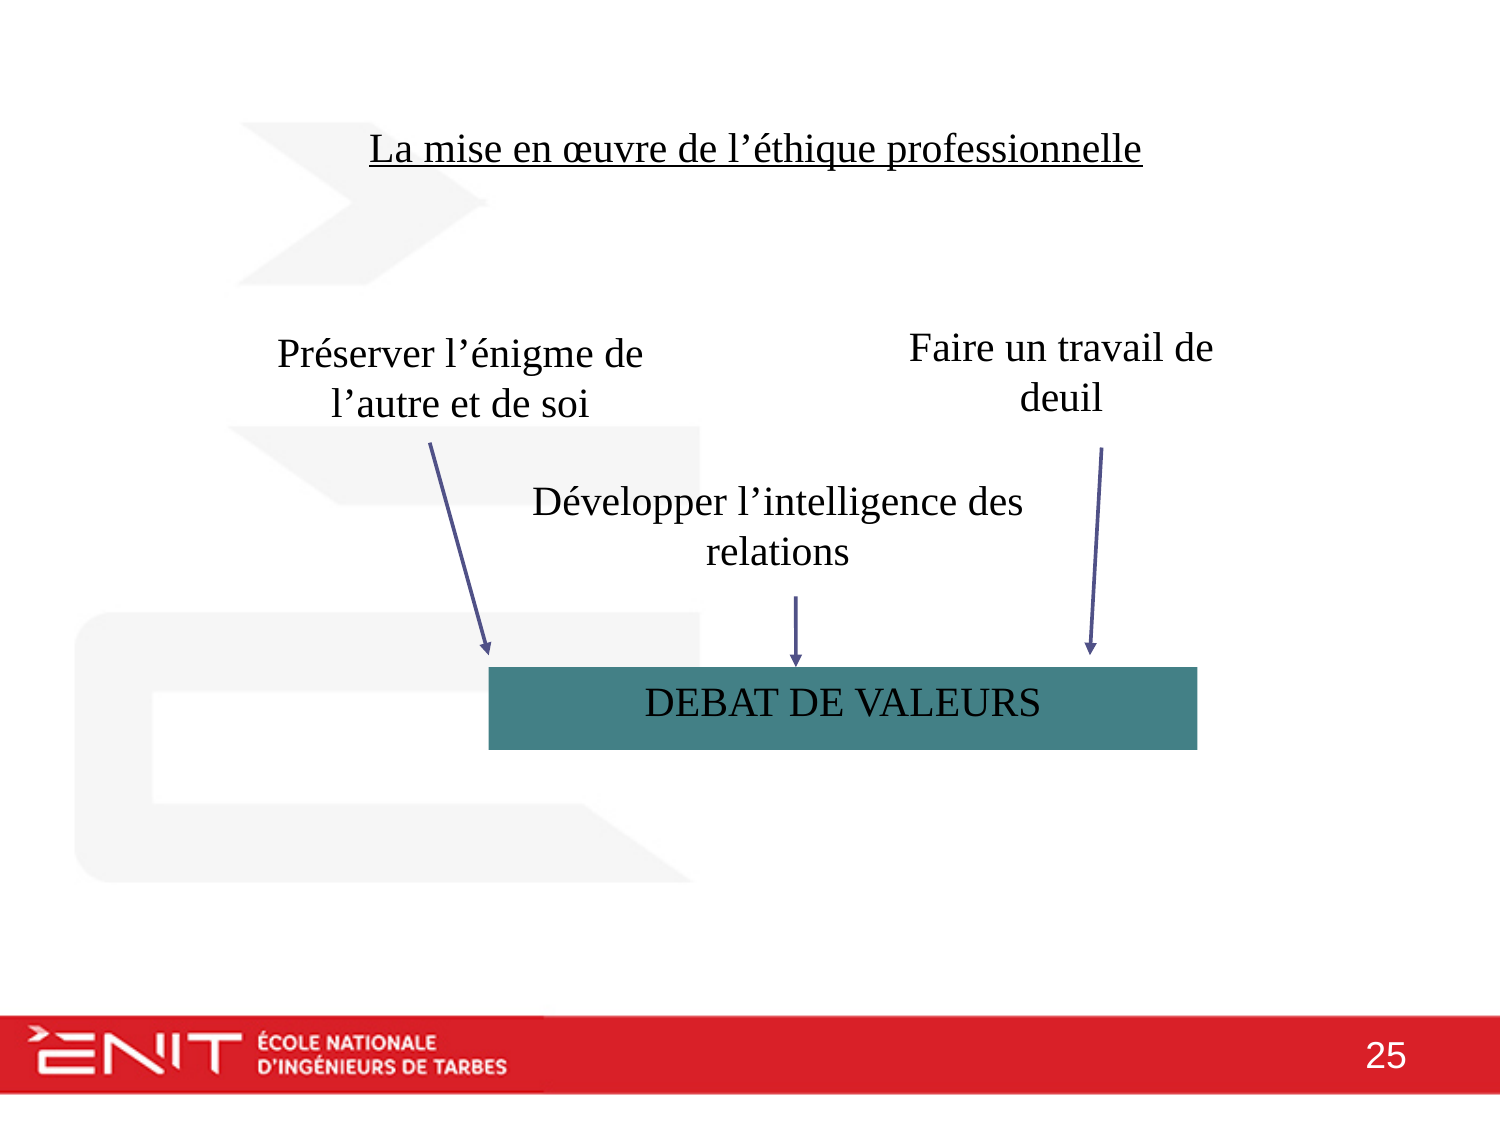

La mise en œuvre de l’éthique professionnelle
Faire un travail de deuil
Préserver l’énigme de l’autre et de soi
Développer l’intelligence des relations
DEBAT DE VALEURS